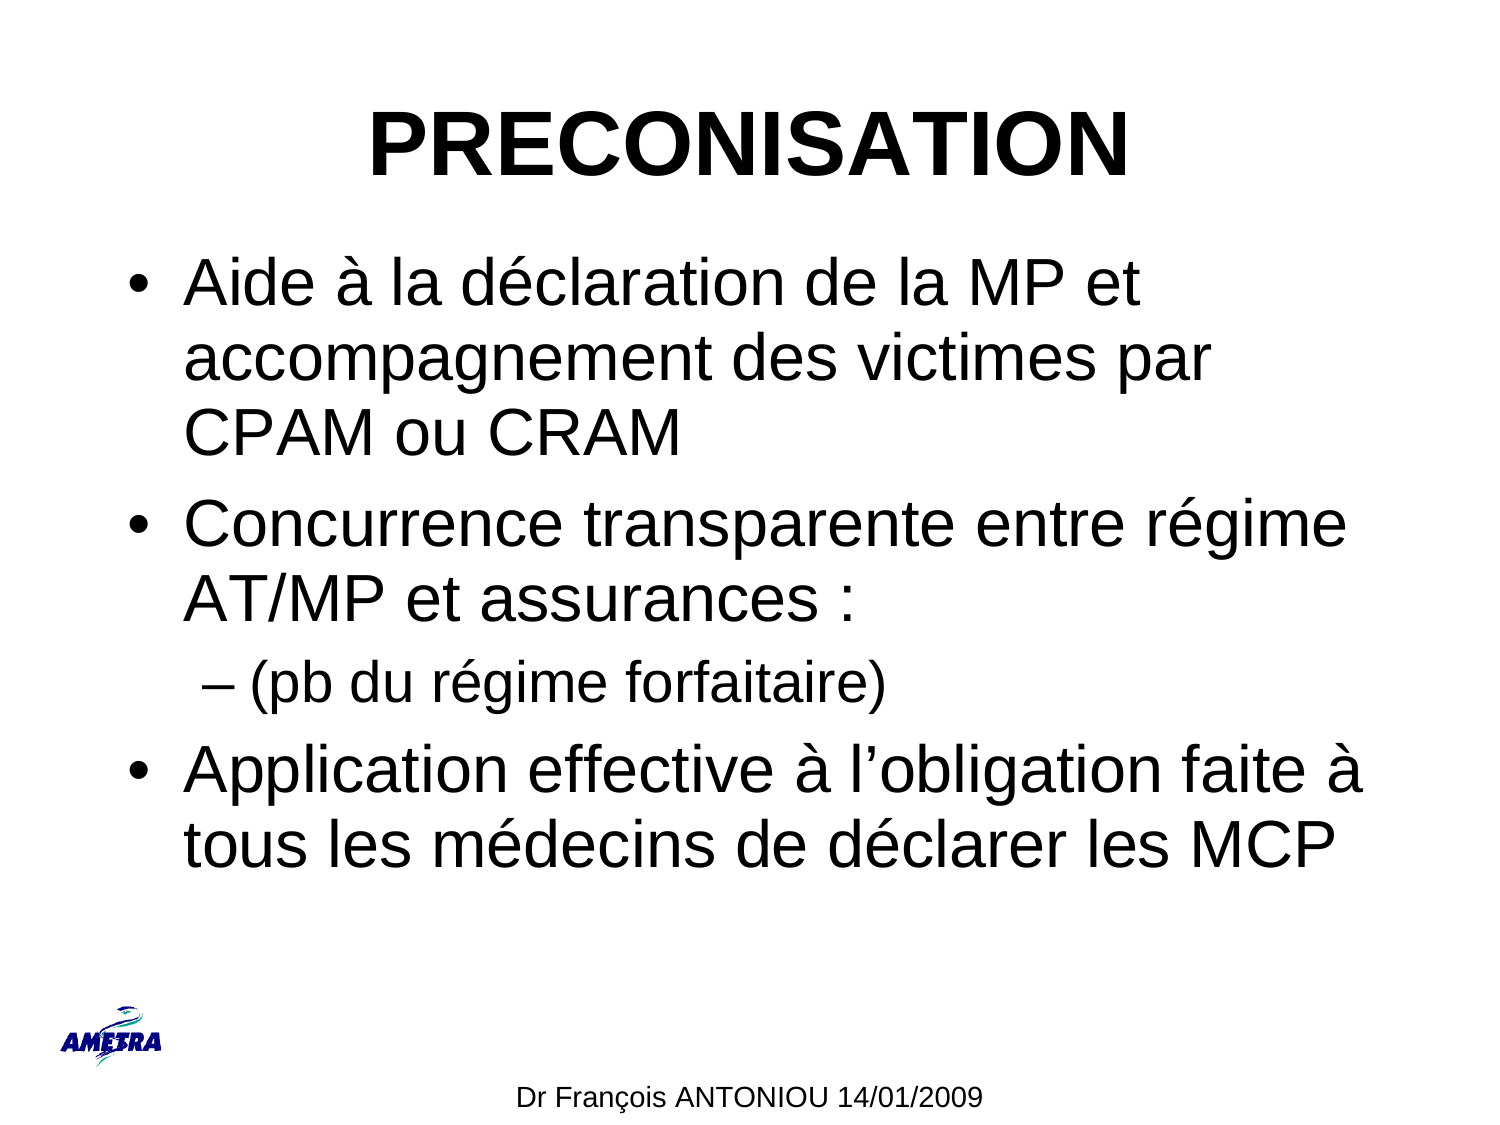

# PRECONISATION
Aide à la déclaration de la MP et accompagnement des victimes par CPAM ou CRAM
Concurrence transparente entre régime AT/MP et assurances :
(pb du régime forfaitaire)
Application effective à l’obligation faite à tous les médecins de déclarer les MCP
Dr François ANTONIOU 14/01/2009